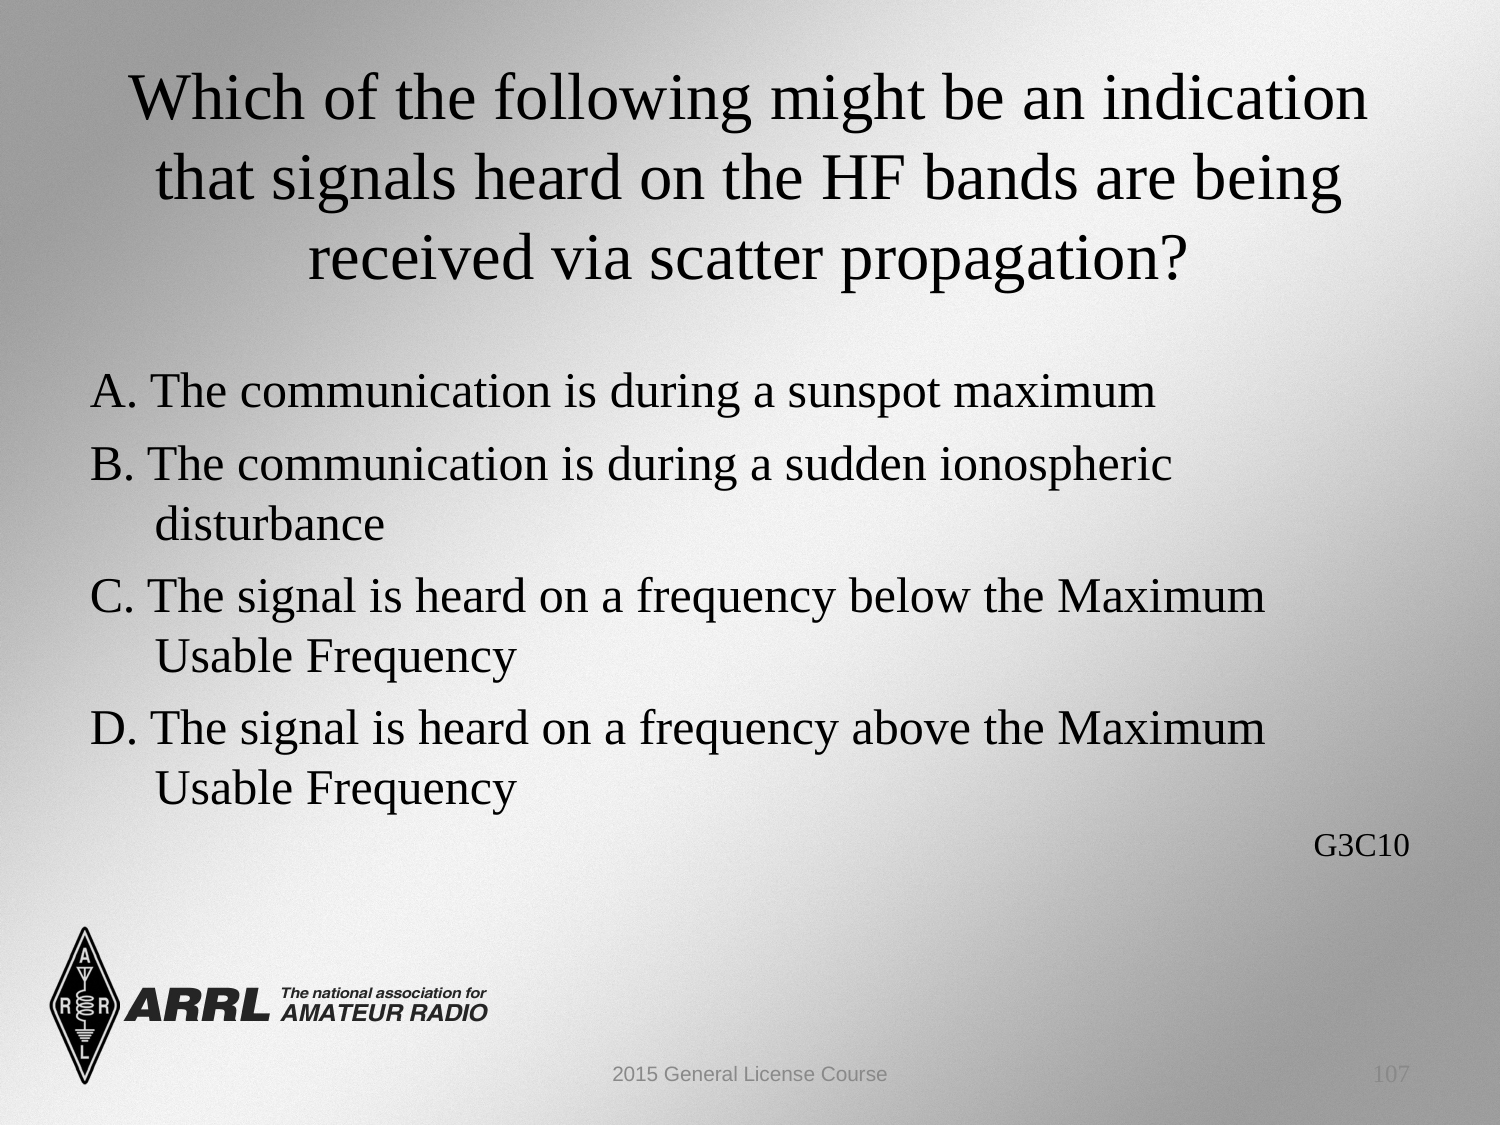

Which of the following might be an indication that signals heard on the HF bands are being received via scatter propagation?
# A. The communication is during a sunspot maximum
B. The communication is during a sudden ionospheric disturbance
C. The signal is heard on a frequency below the Maximum Usable Frequency
D. The signal is heard on a frequency above the Maximum Usable Frequency
 G3C10
2015 General License Course